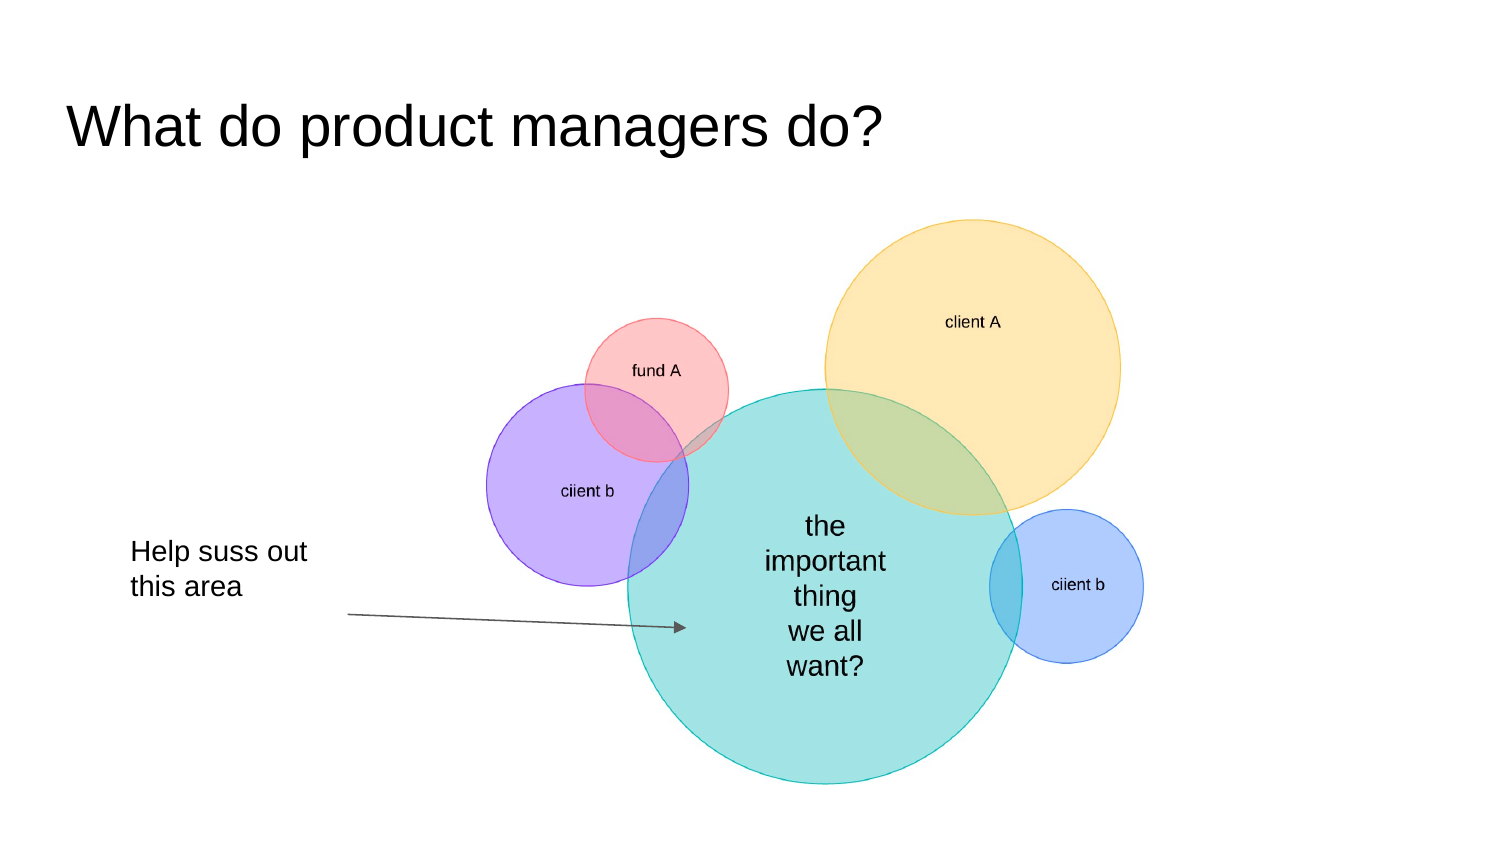

# What do product managers do?
Help suss out this area